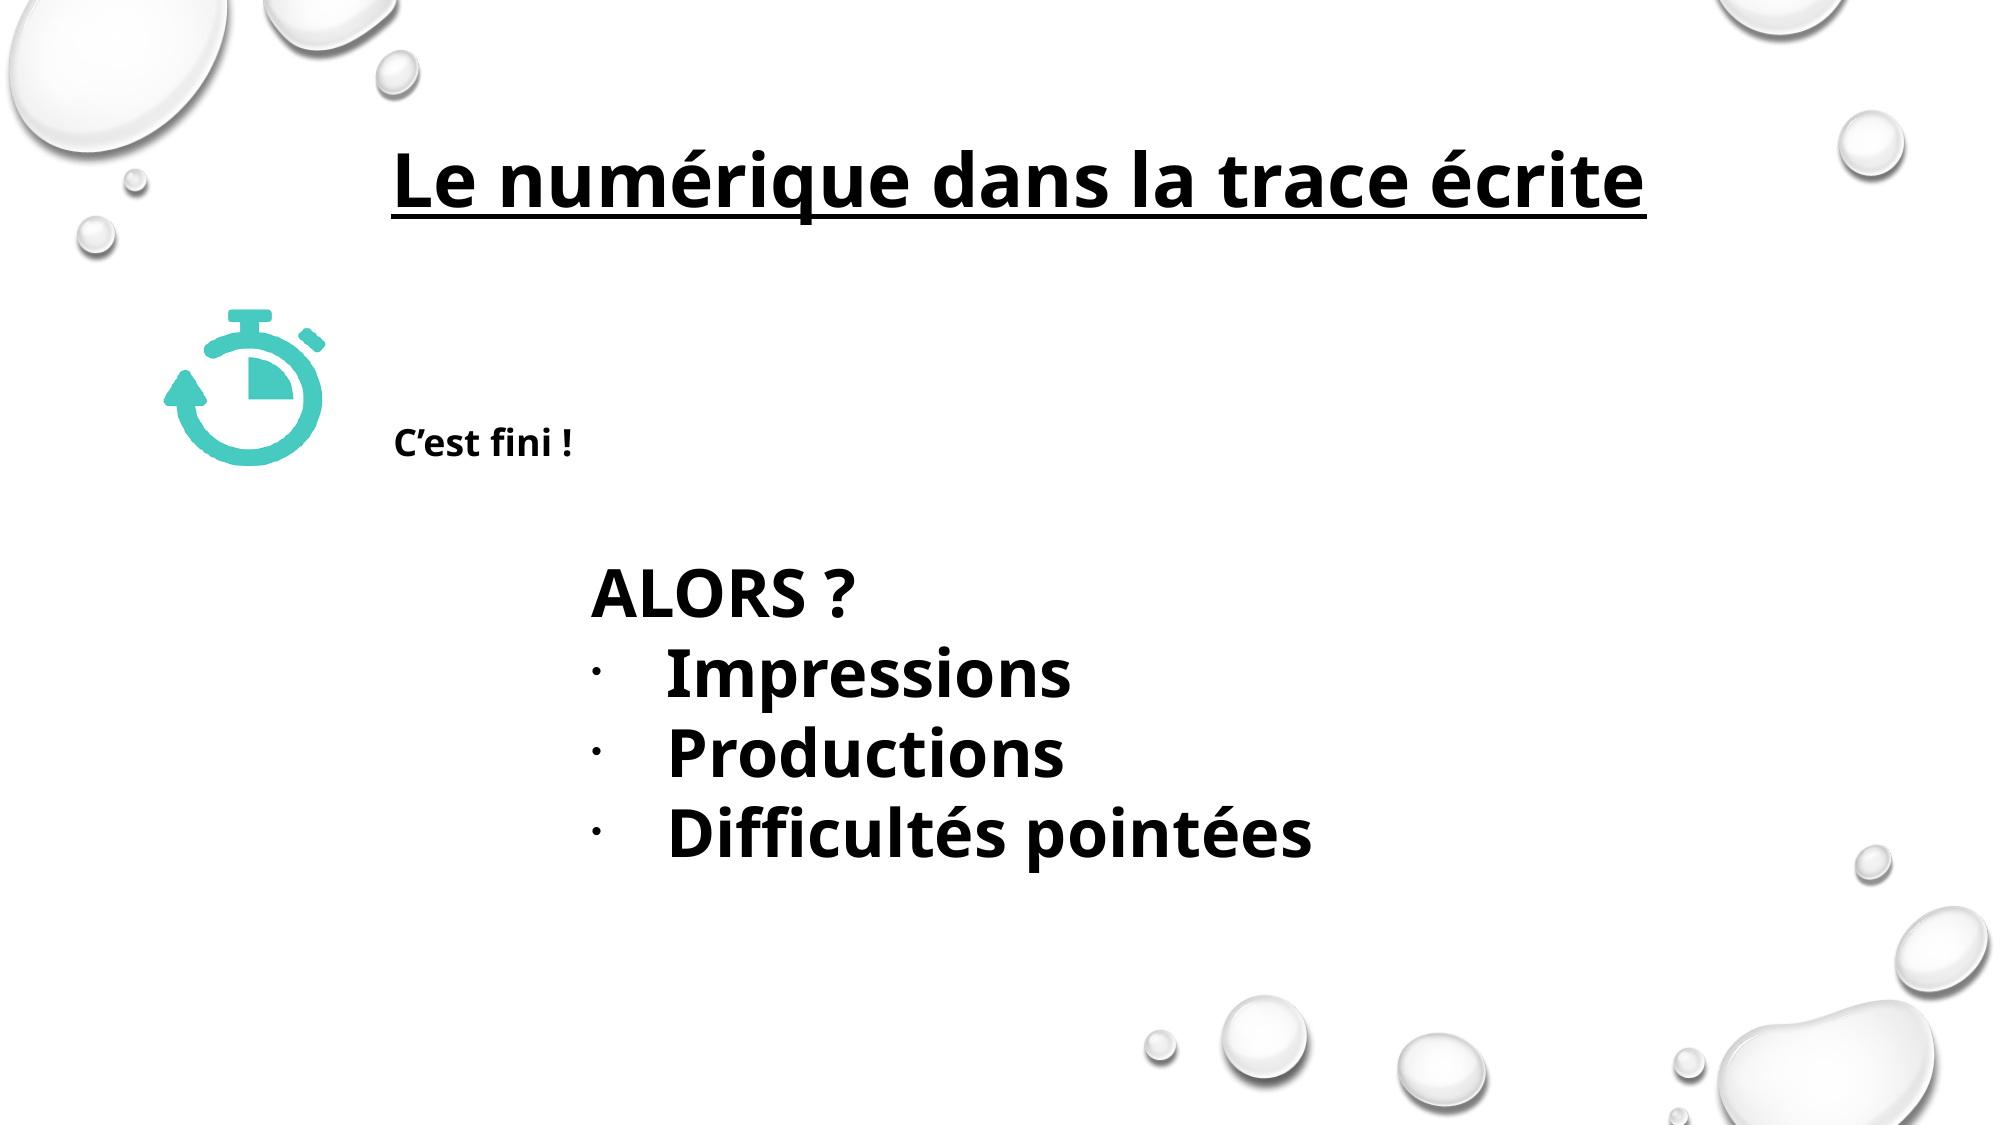

Le numérique dans la trace écrite
C’est fini !
ALORS ?
Impressions
Productions
Difficultés pointées